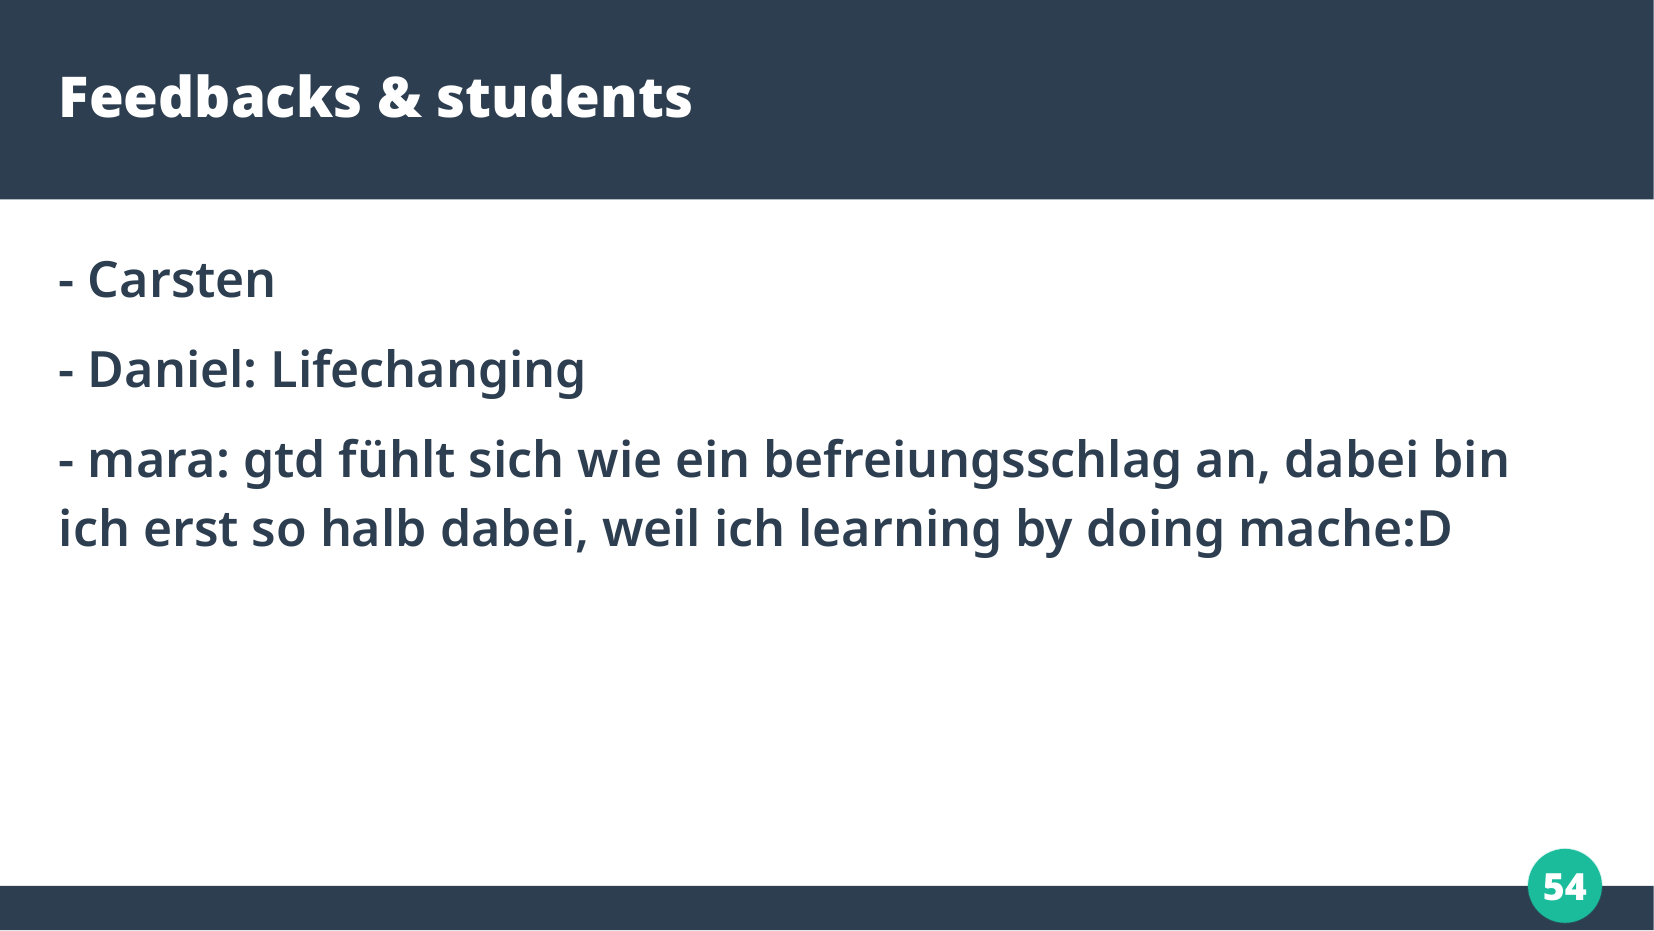

# Feedbacks & students
- Carsten
- Daniel: Lifechanging
- mara: gtd fühlt sich wie ein befreiungsschlag an, dabei bin ich erst so halb dabei, weil ich learning by doing mache:D